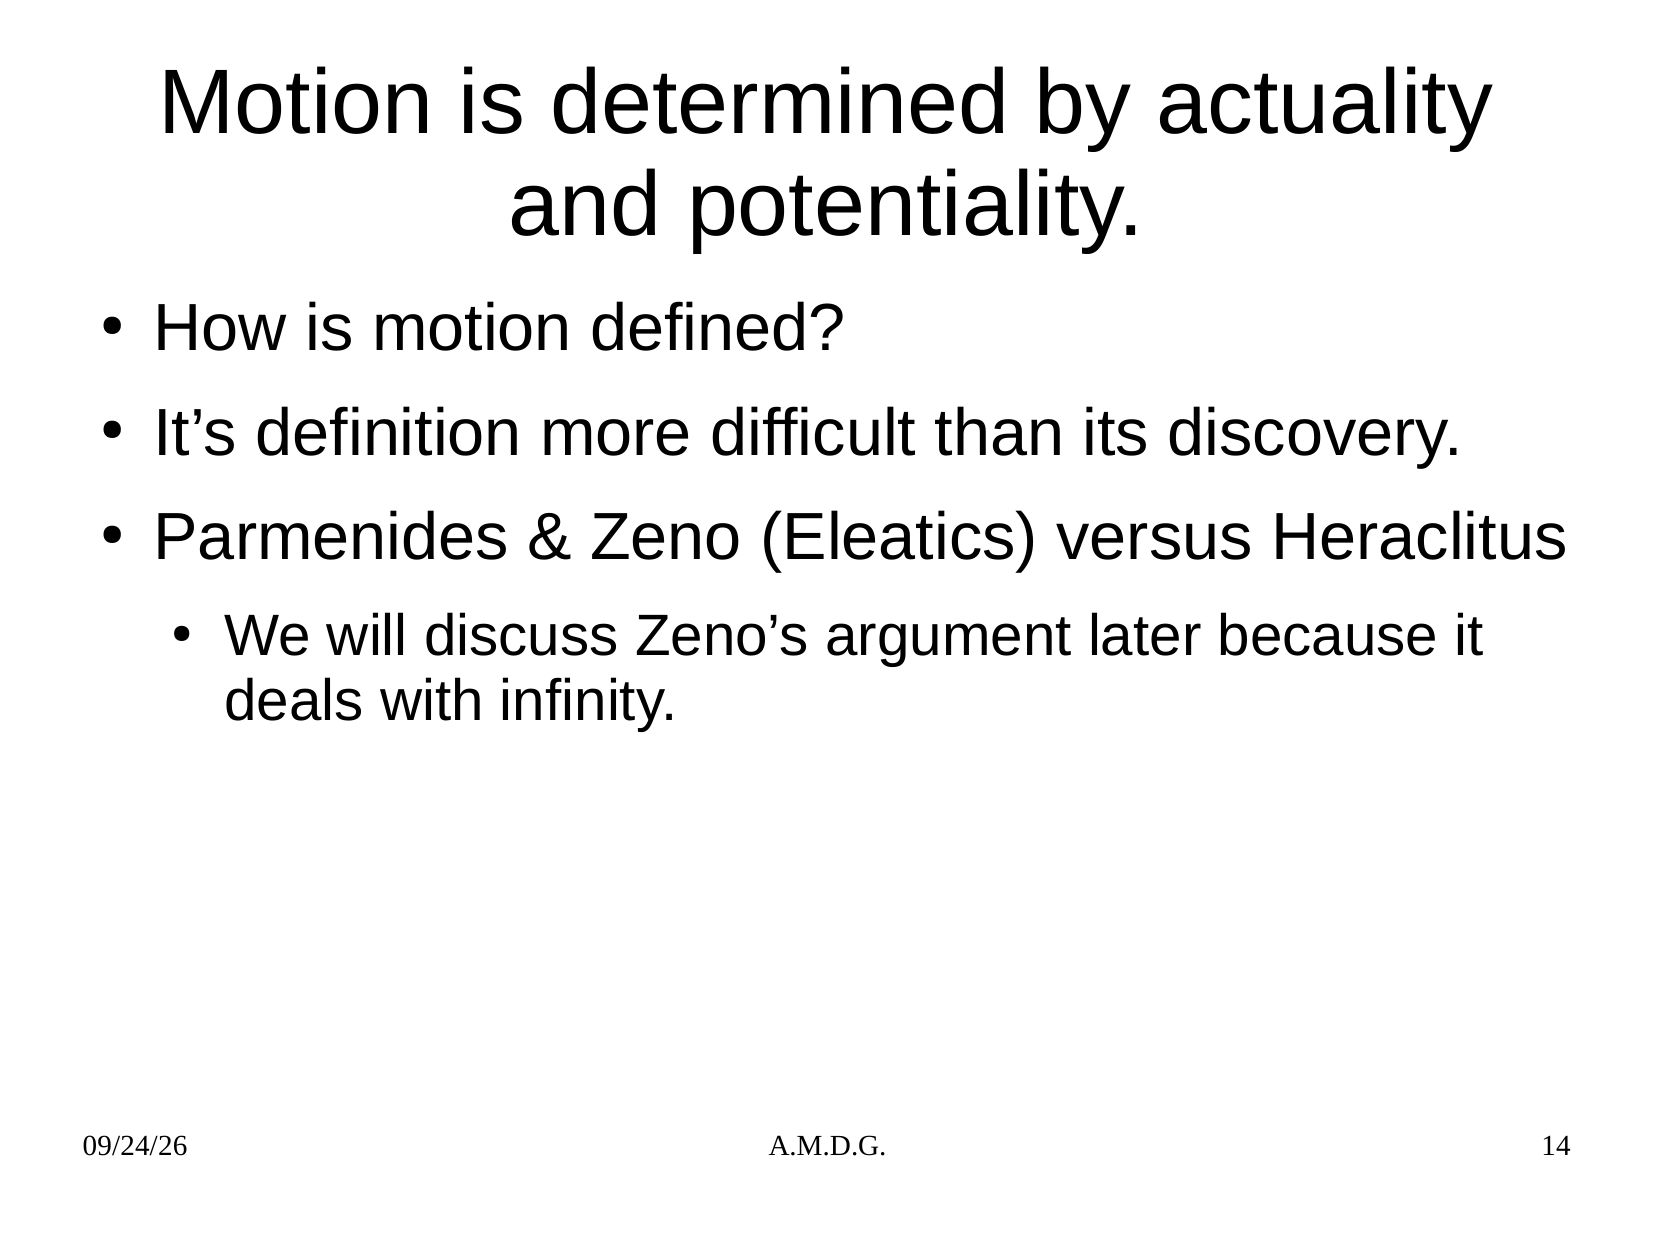

# Motion is determined by actuality and potentiality.
How is motion defined?
It’s definition more difficult than its discovery.
Parmenides & Zeno (Eleatics) versus Heraclitus
We will discuss Zeno’s argument later because it deals with infinity.
A.M.D.G.
14